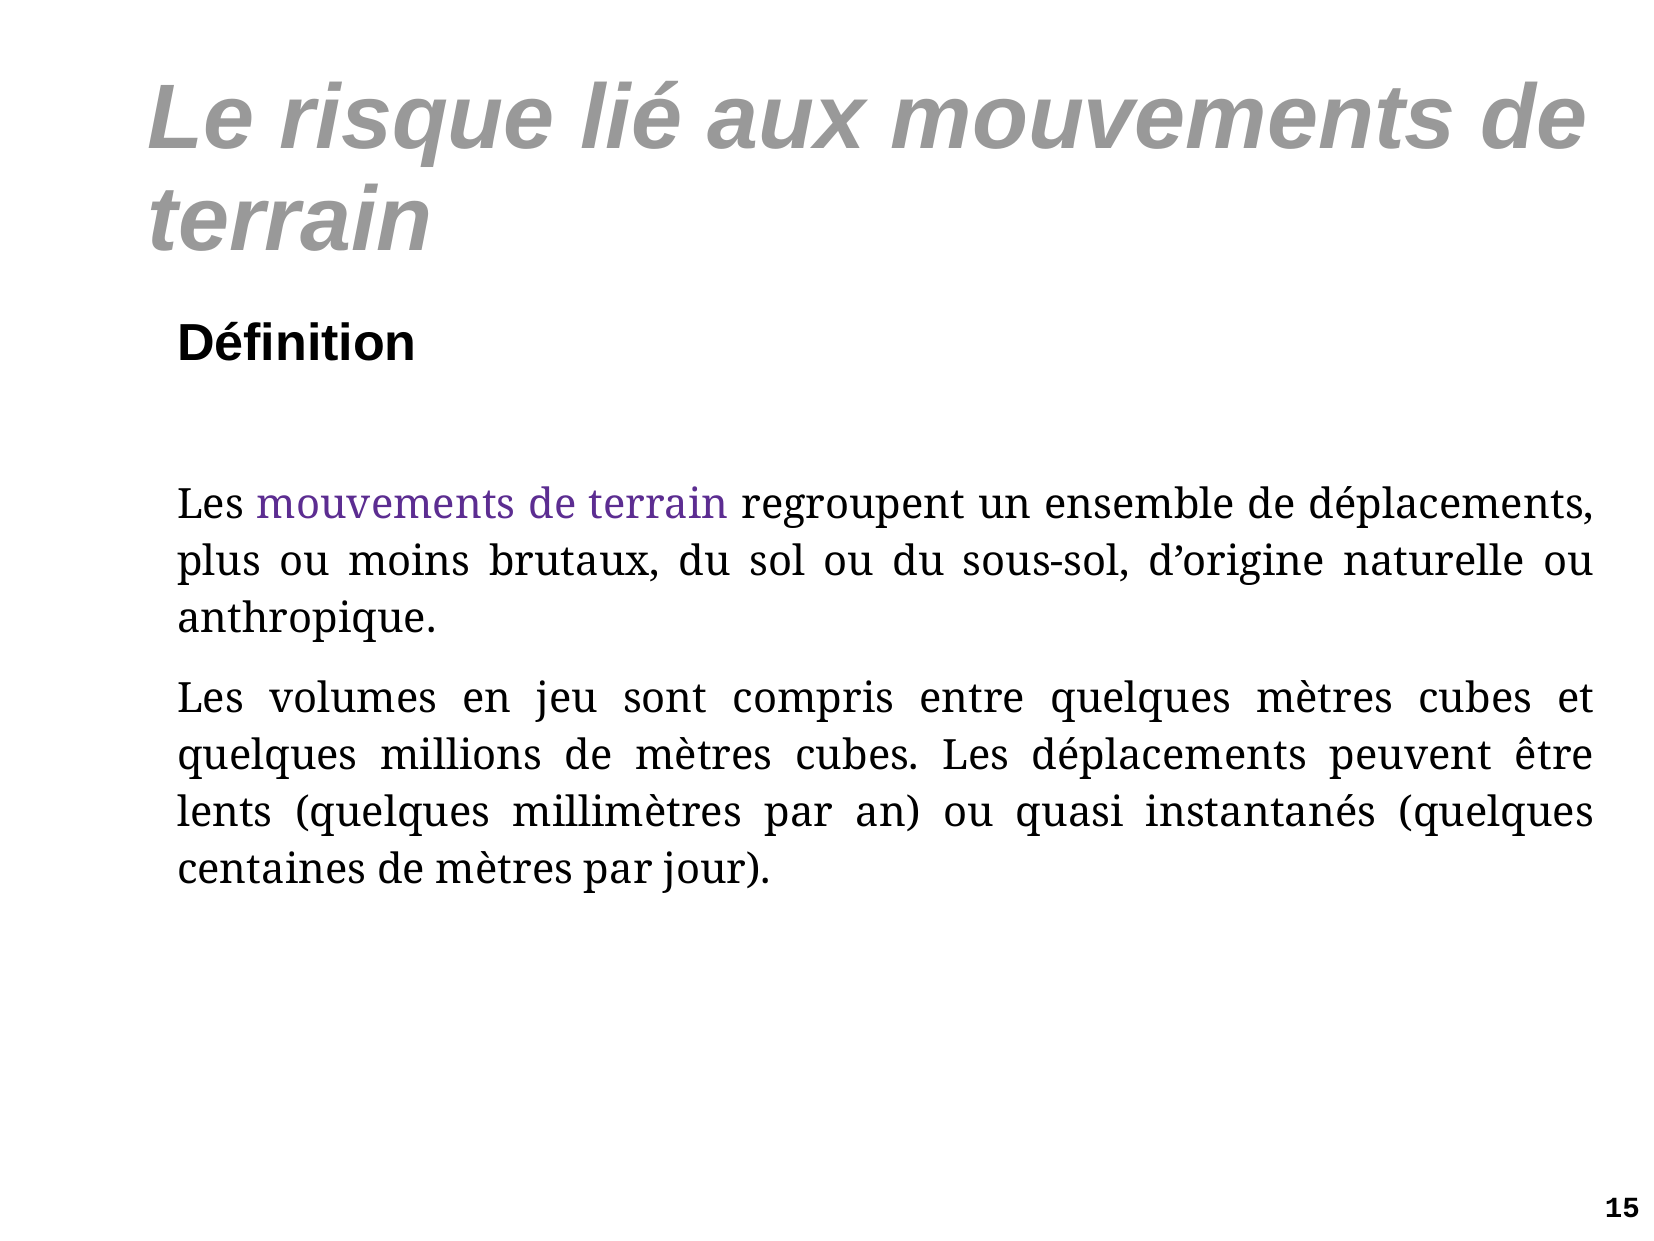

# Le risque lié aux mouvements de terrain
Définition
Les mouvements de terrain regroupent un ensemble de déplacements, plus ou moins brutaux, du sol ou du sous-sol, d’origine naturelle ou anthropique.
Les volumes en jeu sont compris entre quelques mètres cubes et quelques millions de mètres cubes. Les déplacements peuvent être lents (quelques millimètres par an) ou quasi instantanés (quelques centaines de mètres par jour).